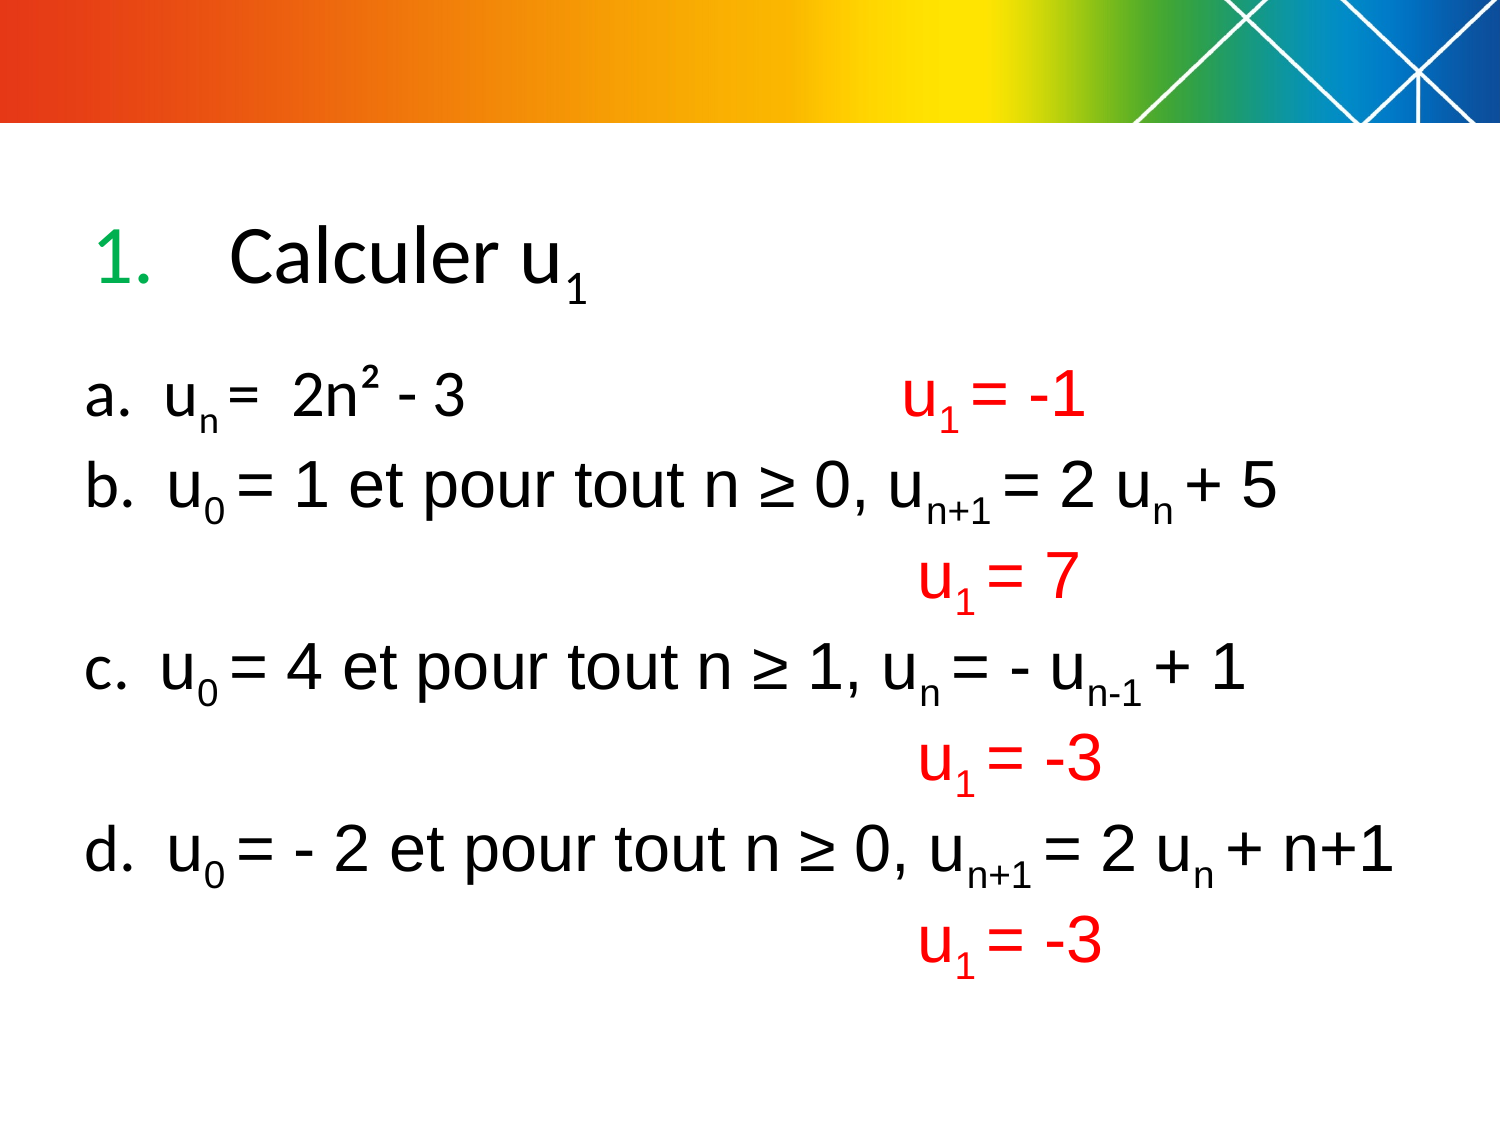

# Calculer u1
a. un = 2n² - 3 u1 = -1
b. u0 = 1 et pour tout n ≥ 0, un+1 = 2 un + 5
 u1 = 7
c. u0 = 4 et pour tout n ≥ 1, un = - un-1 + 1
 u1 = -3
d. u0 = - 2 et pour tout n ≥ 0, un+1 = 2 un + n+1
 u1 = -3